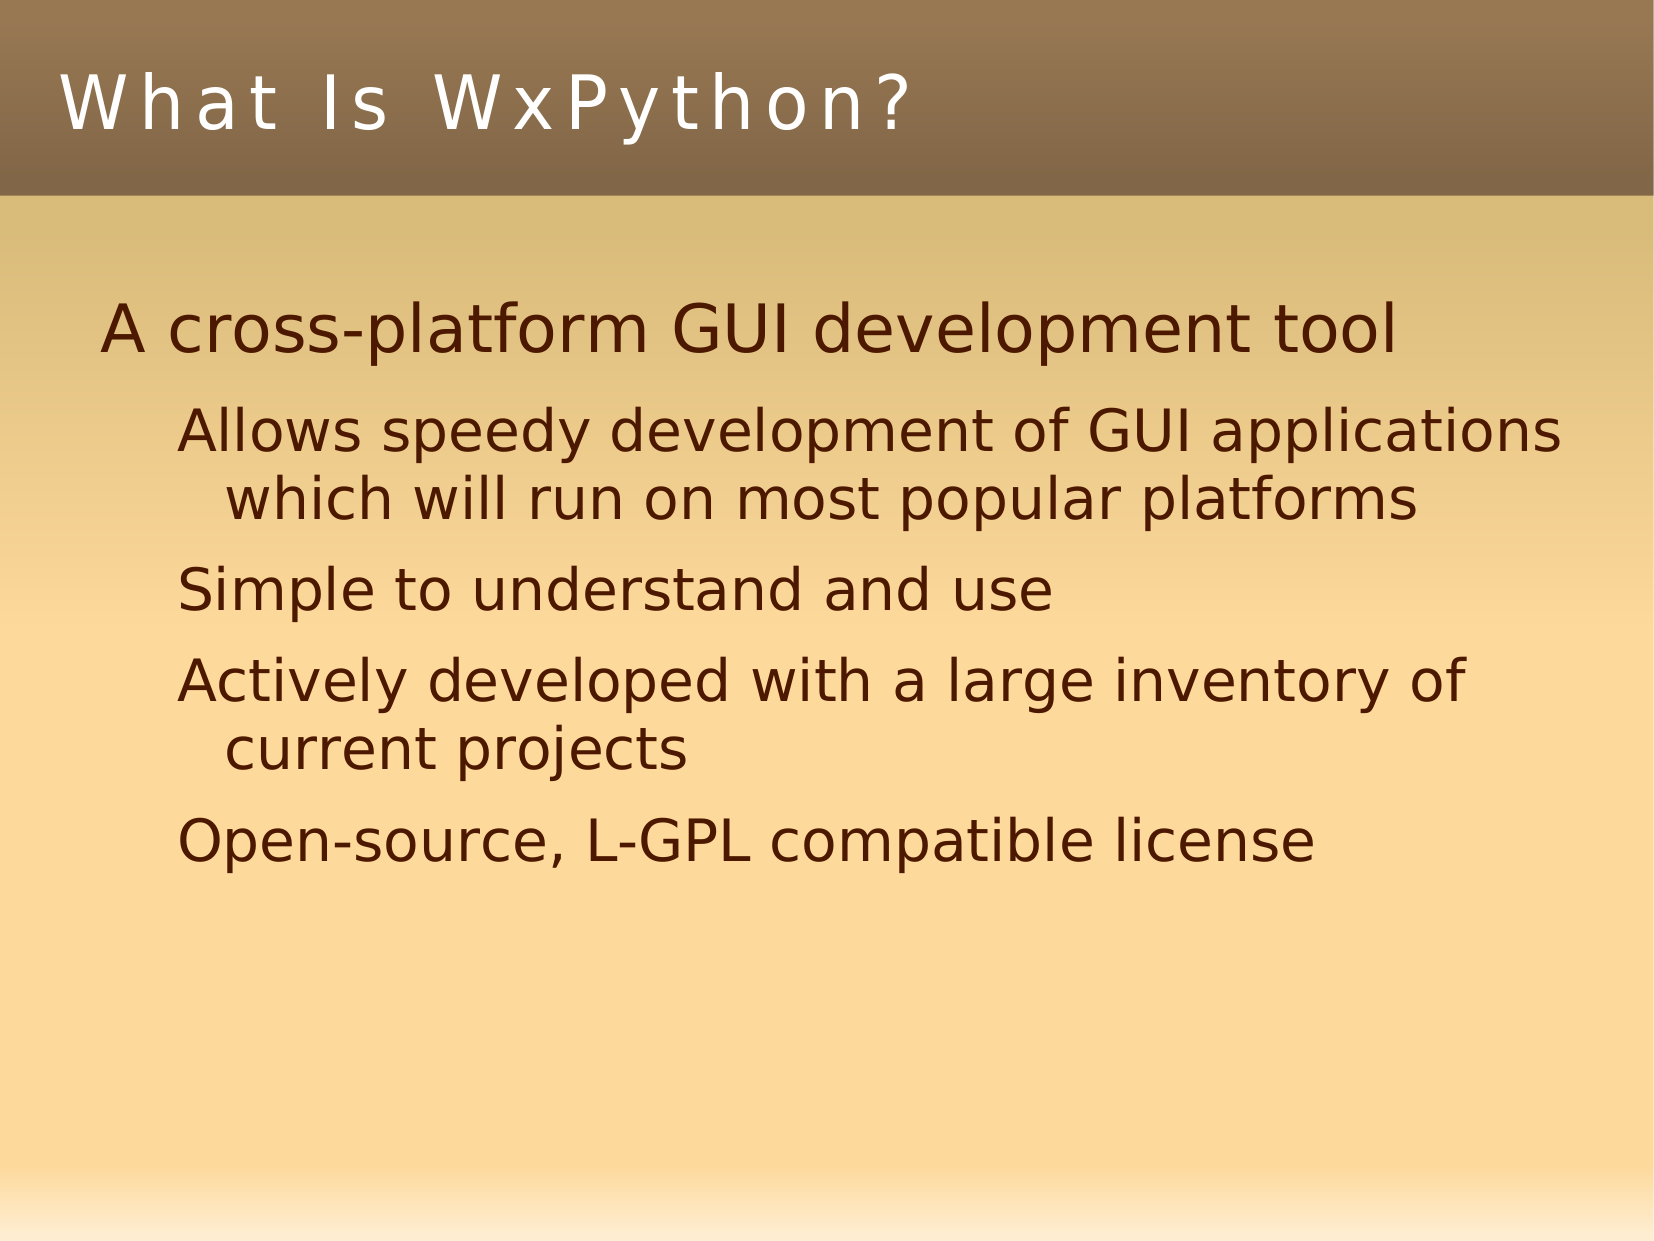

# What Is WxPython?
A cross-platform GUI development tool
Allows speedy development of GUI applications which will run on most popular platforms
Simple to understand and use
Actively developed with a large inventory of current projects
Open-source, L-GPL compatible license